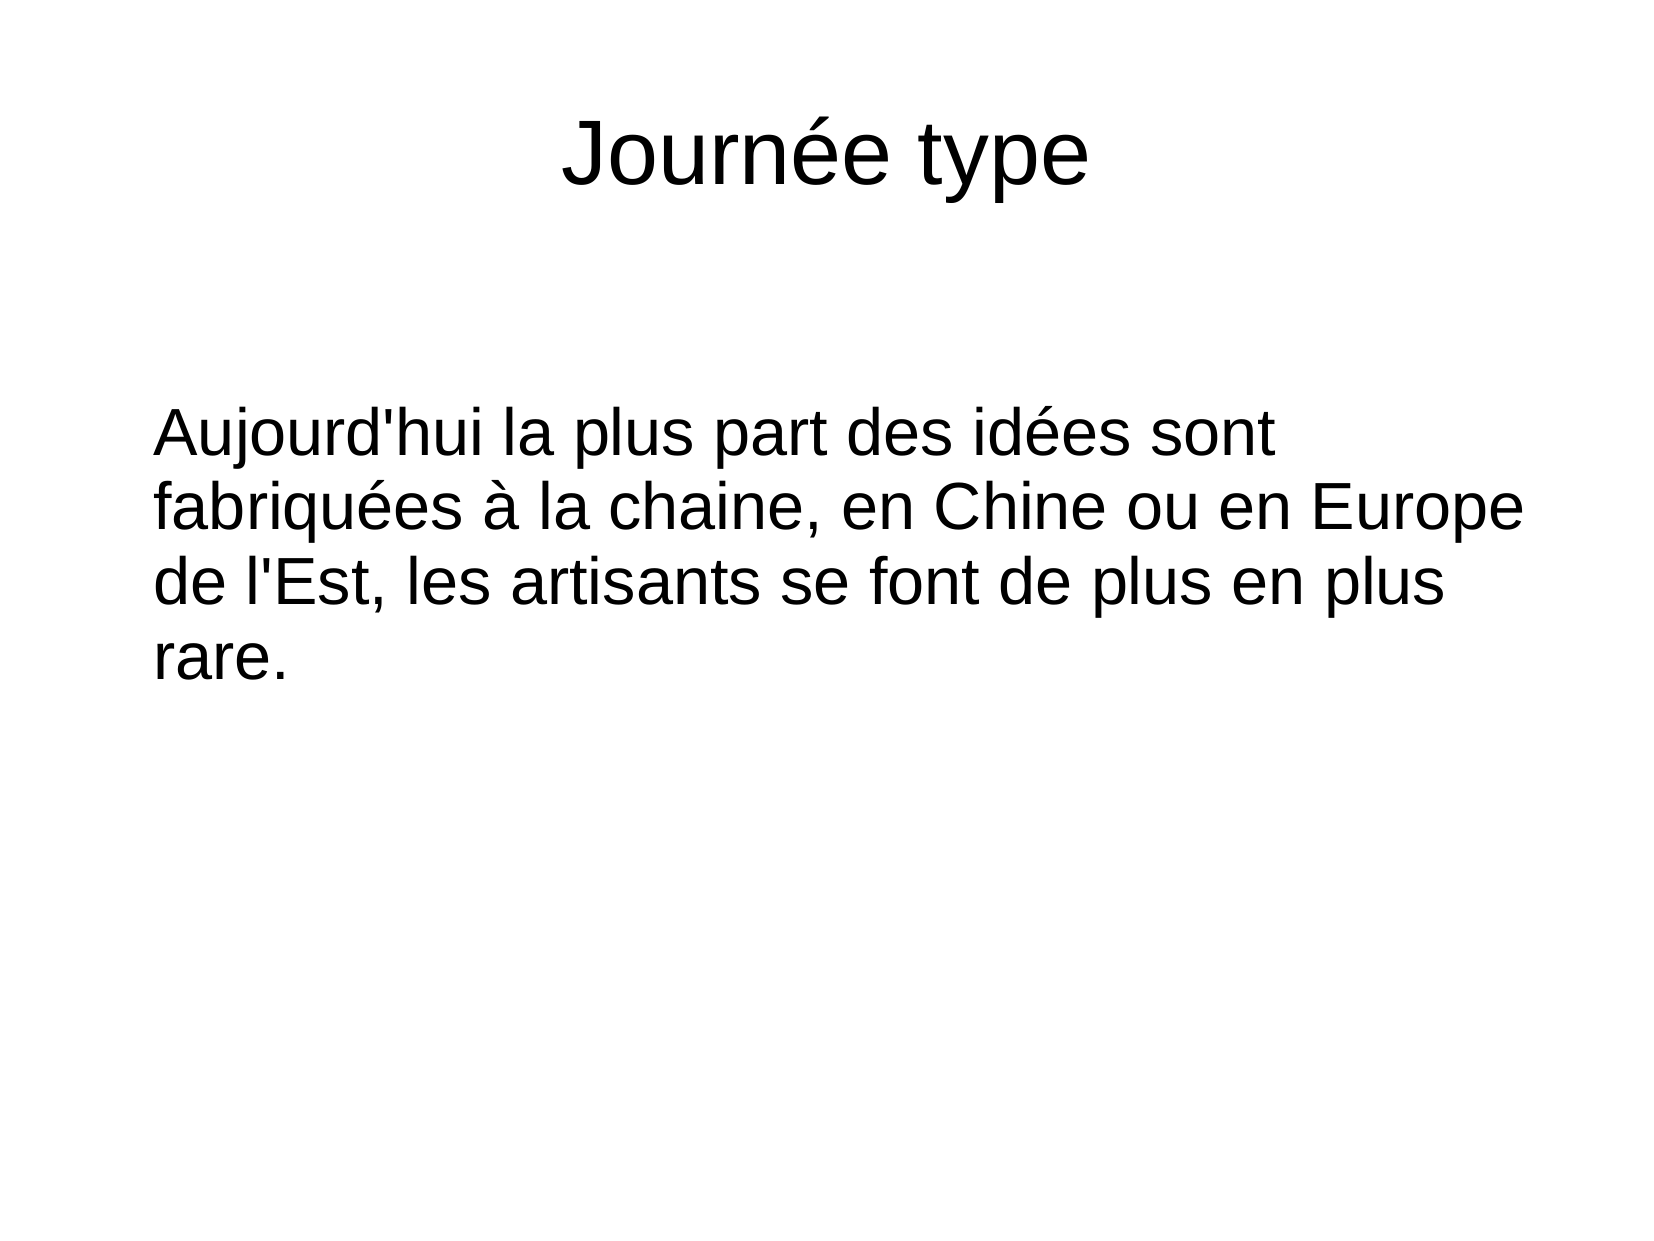

# Journée type
Aujourd'hui la plus part des idées sont fabriquées à la chaine, en Chine ou en Europe de l'Est, les artisants se font de plus en plus rare.